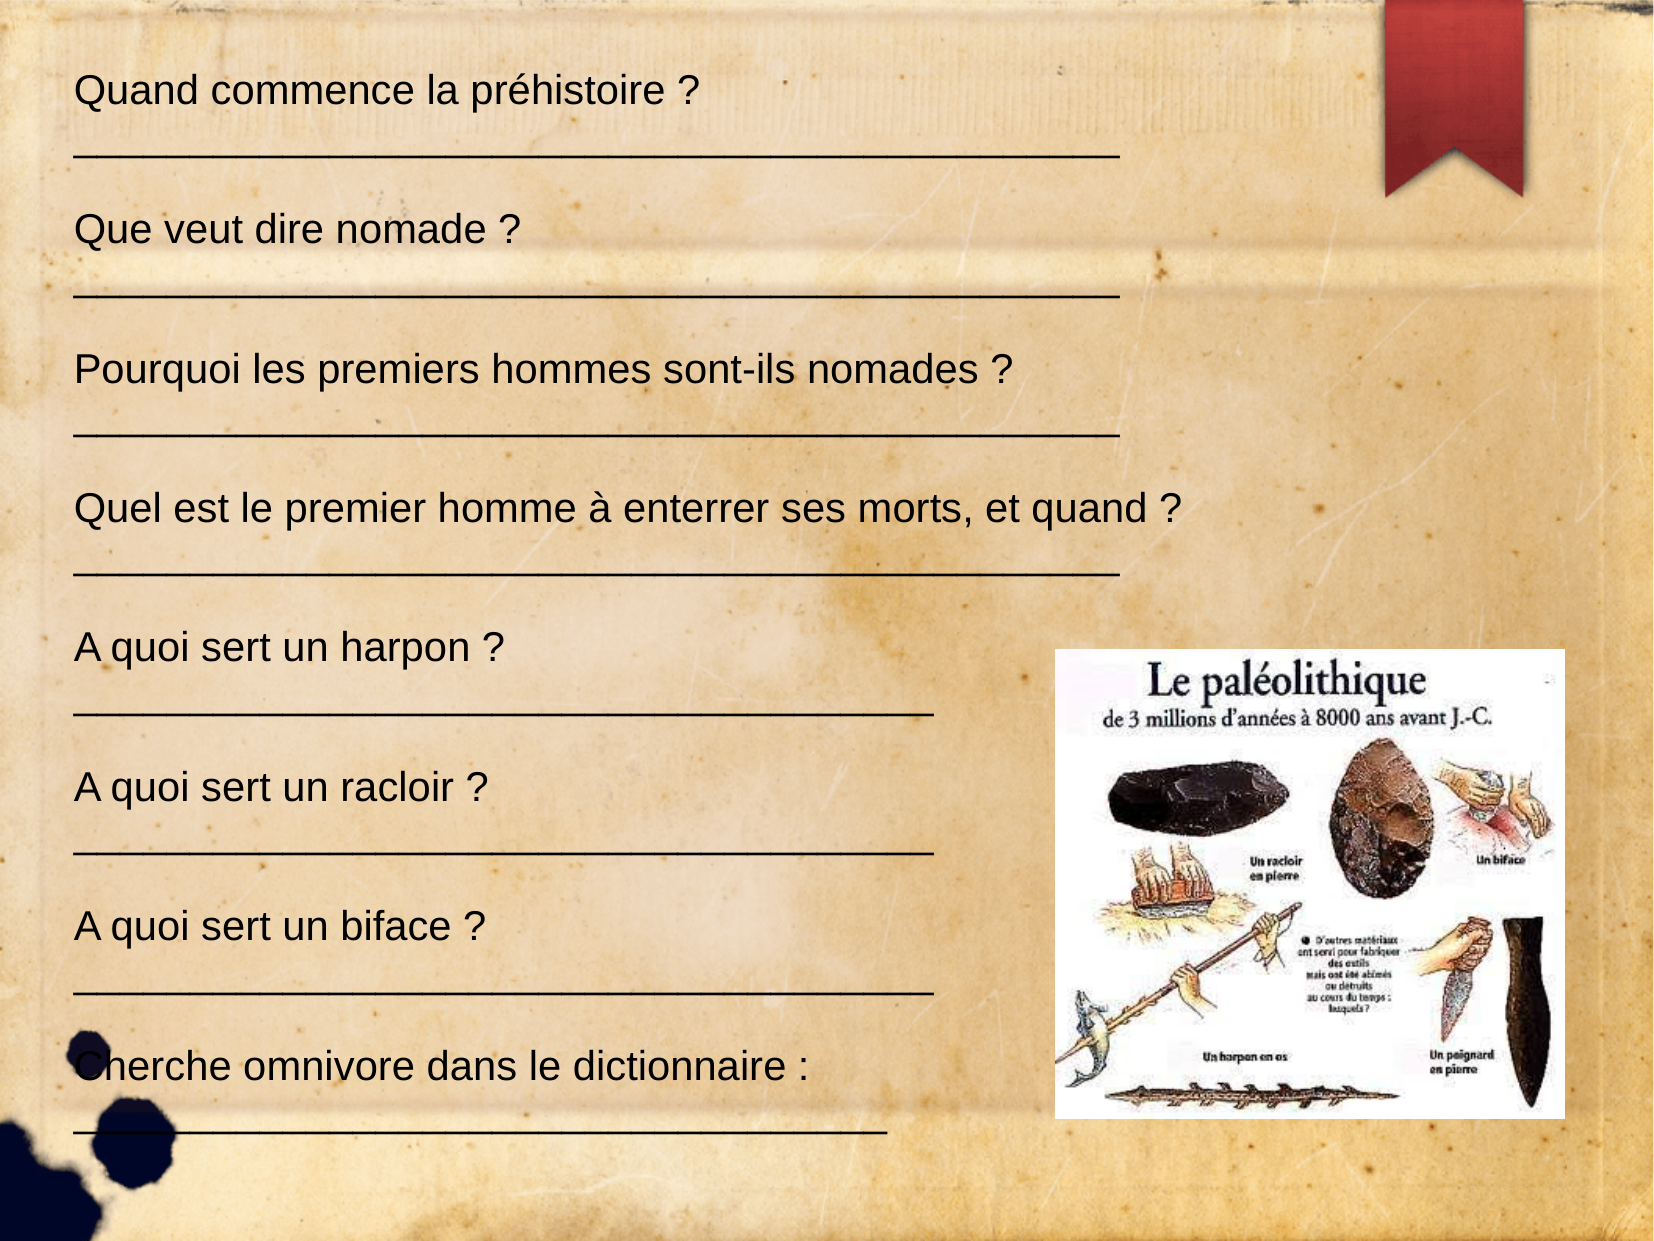

Quand commence la préhistoire ?
_____________________________________________
Que veut dire nomade ?
_____________________________________________
Pourquoi les premiers hommes sont-ils nomades ?
_____________________________________________
Quel est le premier homme à enterrer ses morts, et quand ?
_____________________________________________
A quoi sert un harpon ?
_____________________________________
A quoi sert un racloir ?
_____________________________________
A quoi sert un biface ?
_____________________________________
Cherche omnivore dans le dictionnaire :
___________________________________